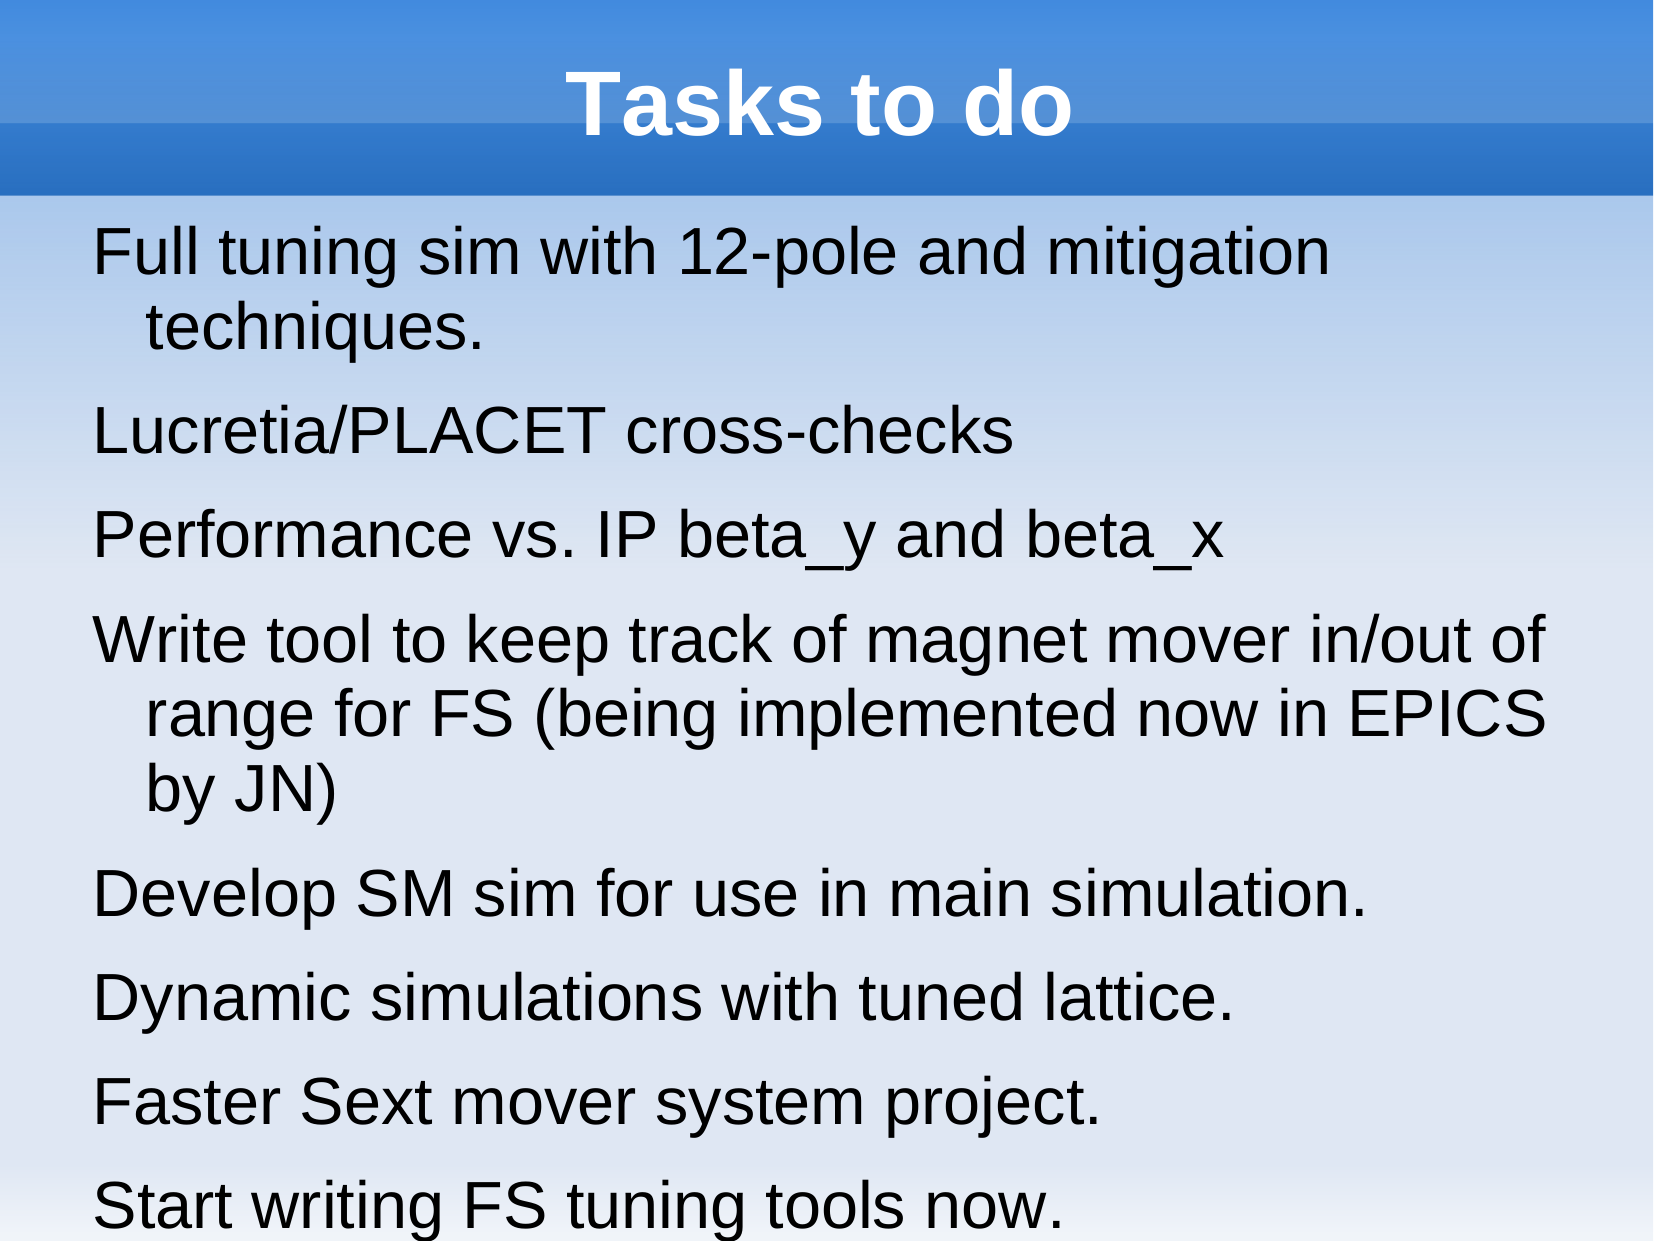

# Tasks to do
Full tuning sim with 12-pole and mitigation techniques.
Lucretia/PLACET cross-checks
Performance vs. IP beta_y and beta_x
Write tool to keep track of magnet mover in/out of range for FS (being implemented now in EPICS by JN)
Develop SM sim for use in main simulation.
Dynamic simulations with tuned lattice.
Faster Sext mover system project.
Start writing FS tuning tools now.